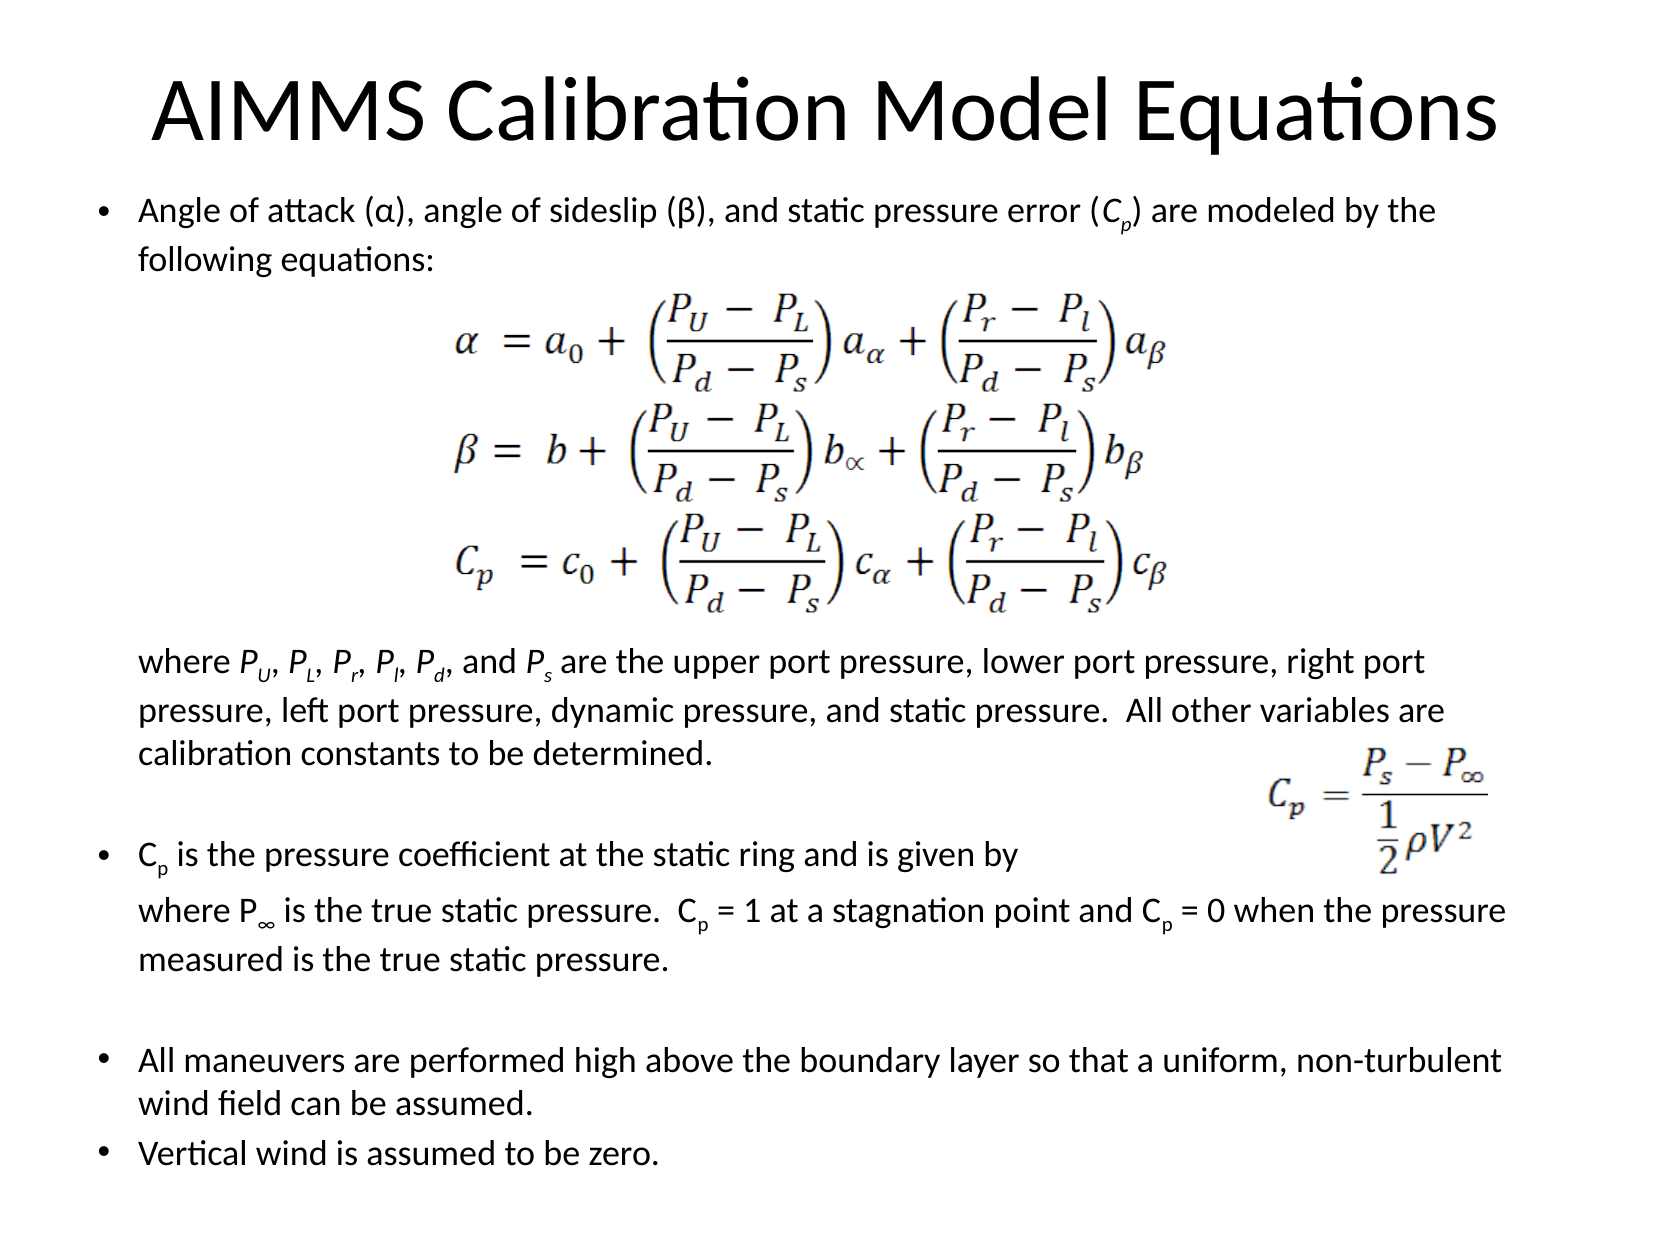

# AIMMS Calibration Model Equations
Angle of attack (α), angle of sideslip (β), and static pressure error (Cp) are modeled by the following equations:
	where PU, PL, Pr, Pl, Pd, and Ps are the upper port pressure, lower port pressure, right port pressure, left port pressure, dynamic pressure, and static pressure. All other variables are calibration constants to be determined.
Cp is the pressure coefficient at the static ring and is given by
	where P∞ is the true static pressure. Cp = 1 at a stagnation point and Cp = 0 when the pressure measured is the true static pressure.
All maneuvers are performed high above the boundary layer so that a uniform, non-turbulent wind field can be assumed.
Vertical wind is assumed to be zero.